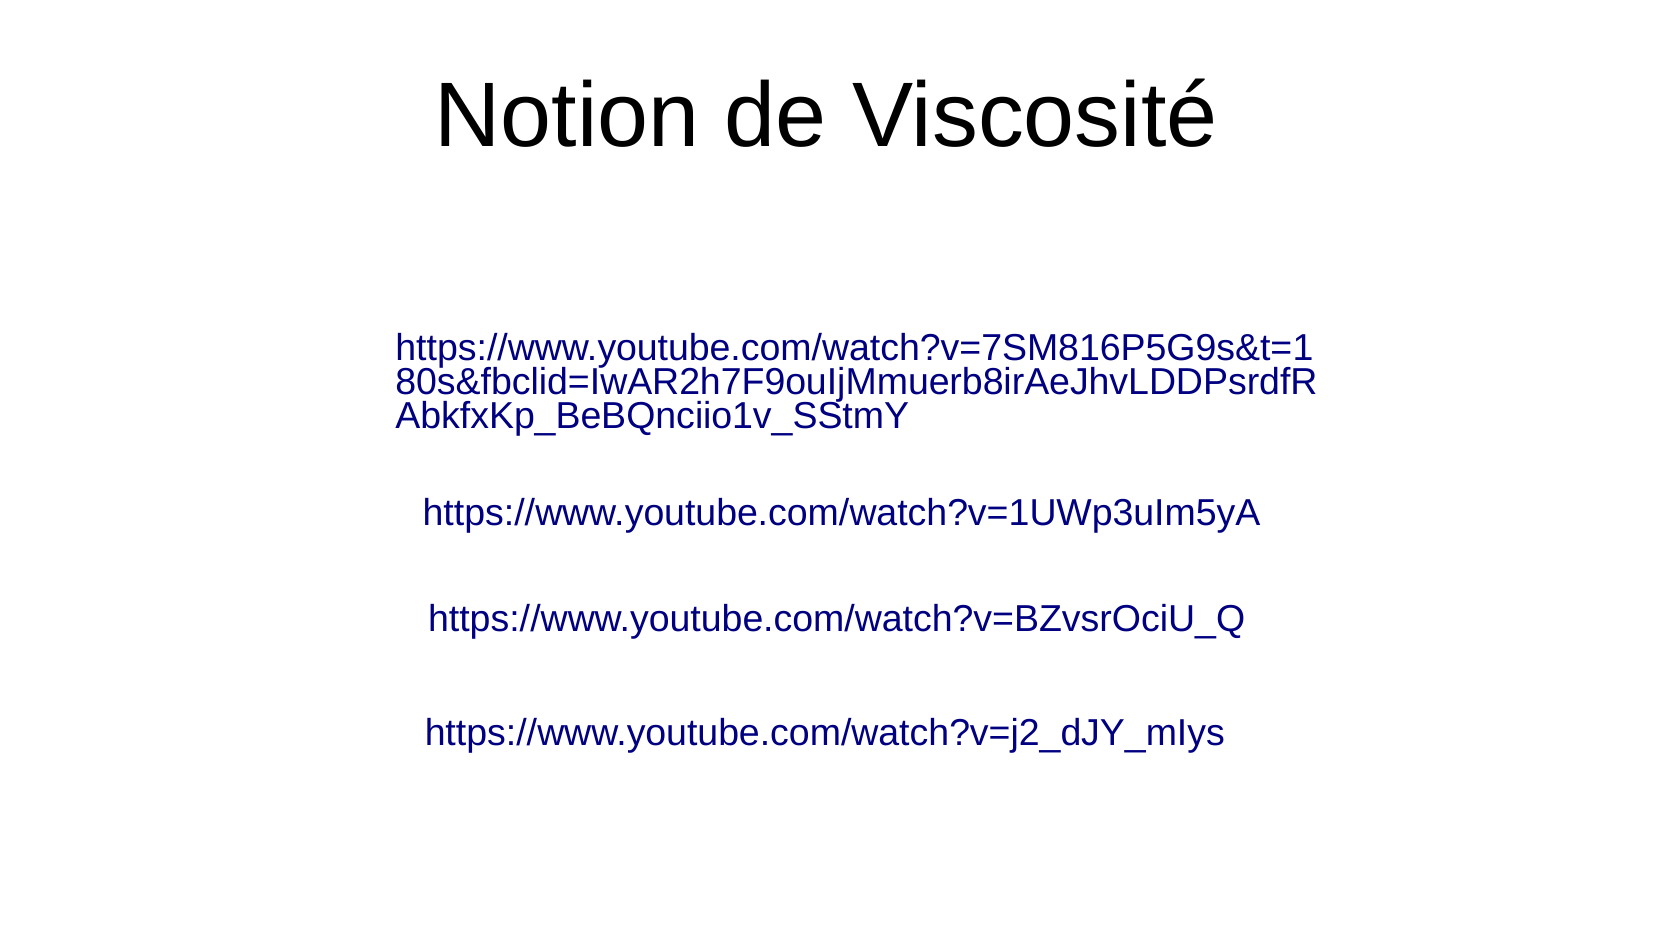

# Notion de Viscosité
https://www.youtube.com/watch?v=7SM816P5G9s&t=180s&fbclid=IwAR2h7F9ouIjMmuerb8irAeJhvLDDPsrdfRAbkfxKp_BeBQnciio1v_SStmY
https://www.youtube.com/watch?v=1UWp3uIm5yA
https://www.youtube.com/watch?v=BZvsrOciU_Q
https://www.youtube.com/watch?v=j2_dJY_mIys